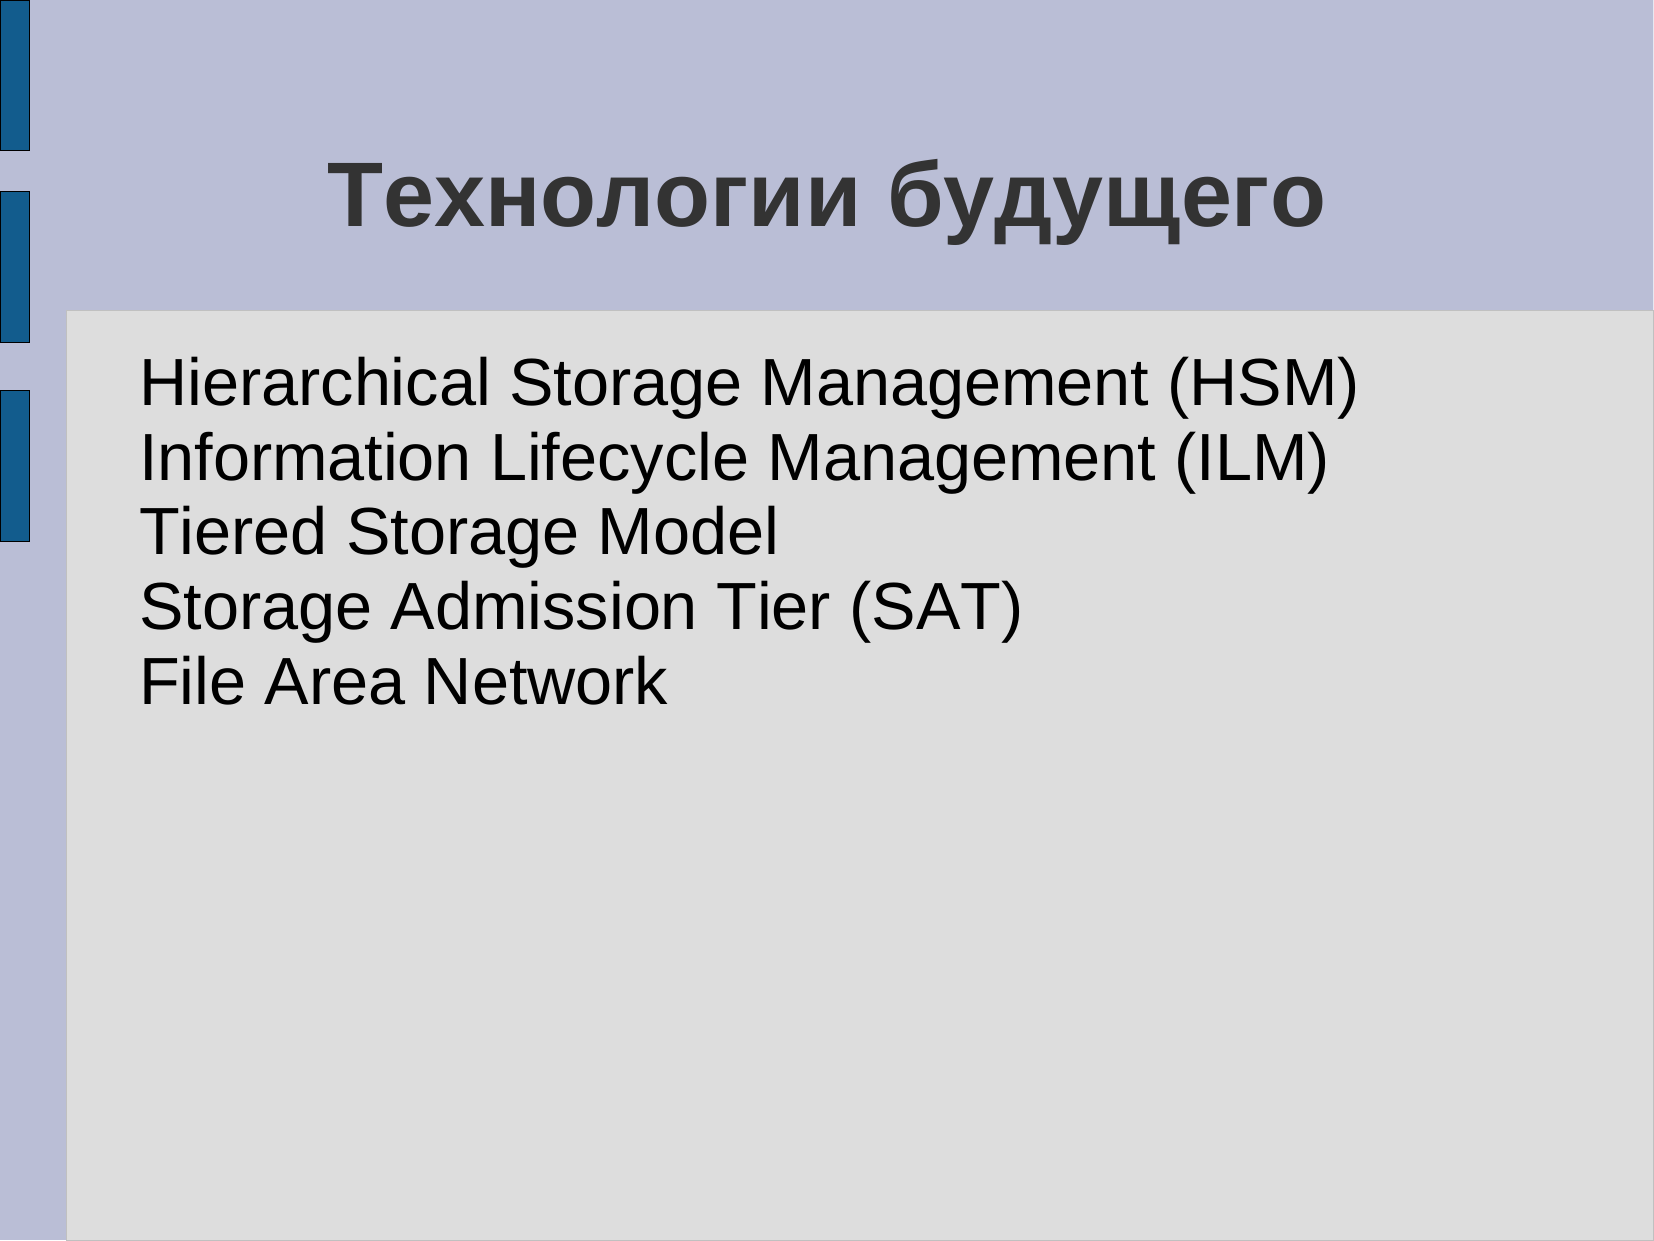

# Технологии будущего
Hierarchical Storage Management (HSM)
Information Lifecycle Management (ILM)
Tiered Storage Model
Storage Admission Tier (SAT)
File Area Network